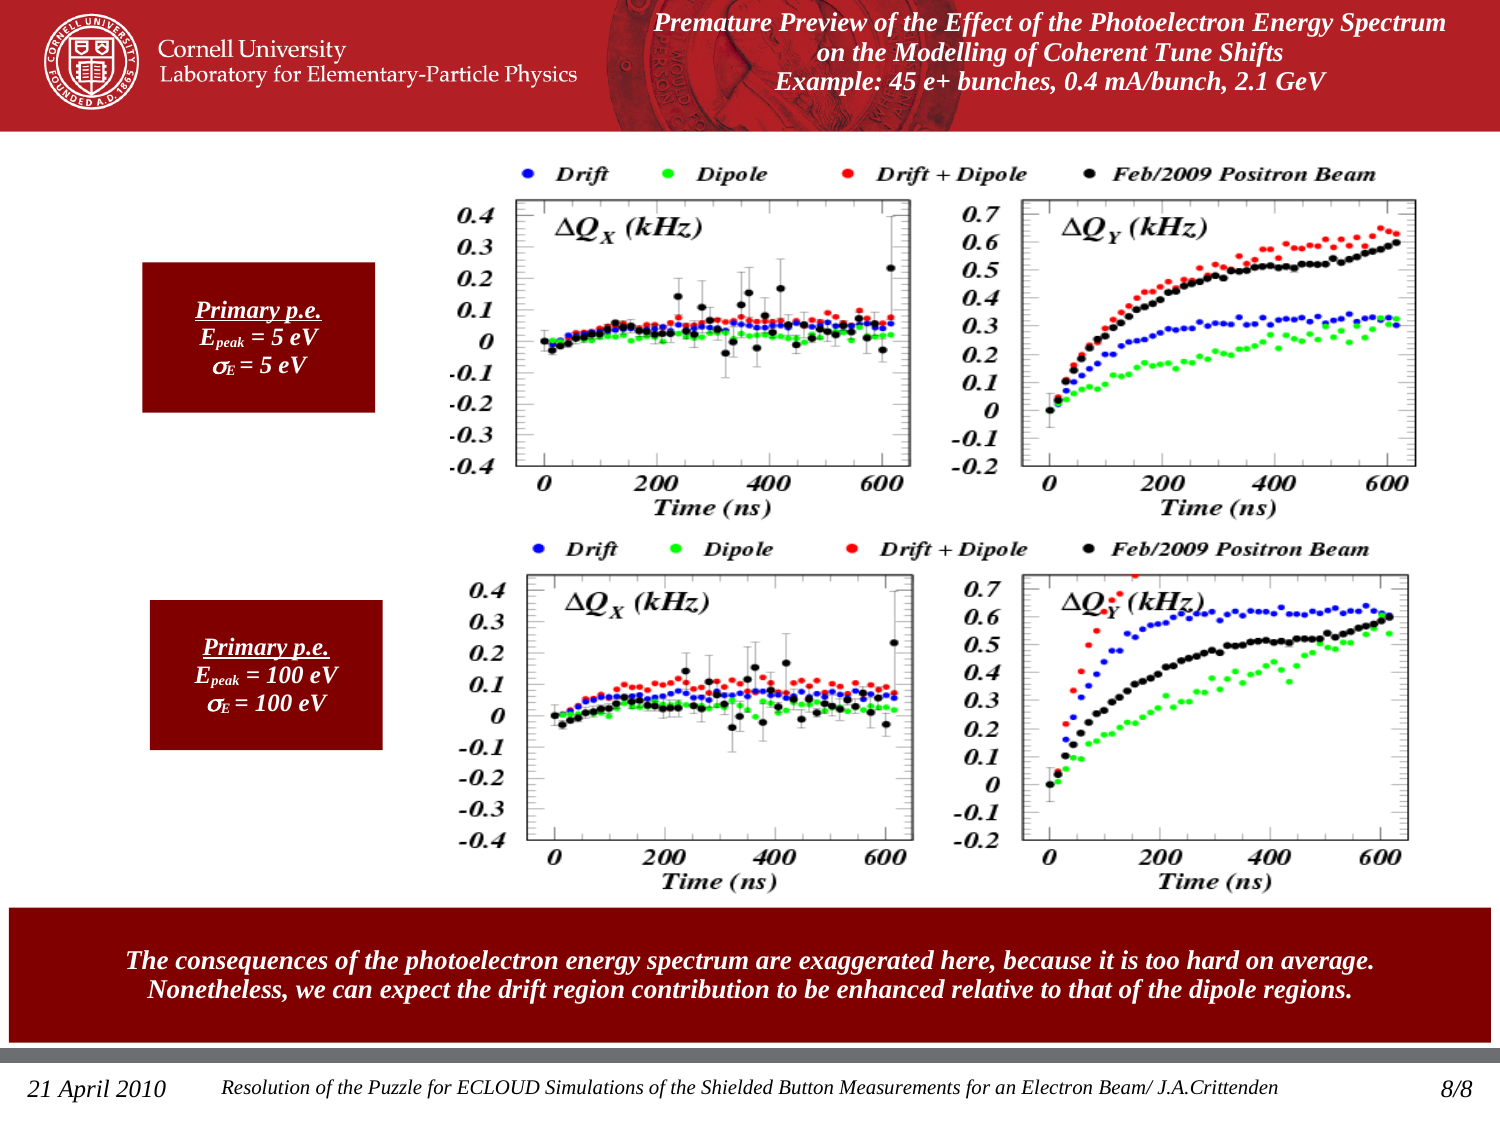

Premature Preview of the Effect of the Photoelectron Energy Spectrum
on the Modelling of Coherent Tune Shifts
Example: 45 e+ bunches, 0.4 mA/bunch, 2.1 GeV
Primary p.e.
Epeak = 5 eV
sE = 5 eV
Primary p.e.
Epeak = 100 eV
sE = 100 eV
The consequences of the photoelectron energy spectrum are exaggerated here, because it is too hard on average.
Nonetheless, we can expect the drift region contribution to be enhanced relative to that of the dipole regions.